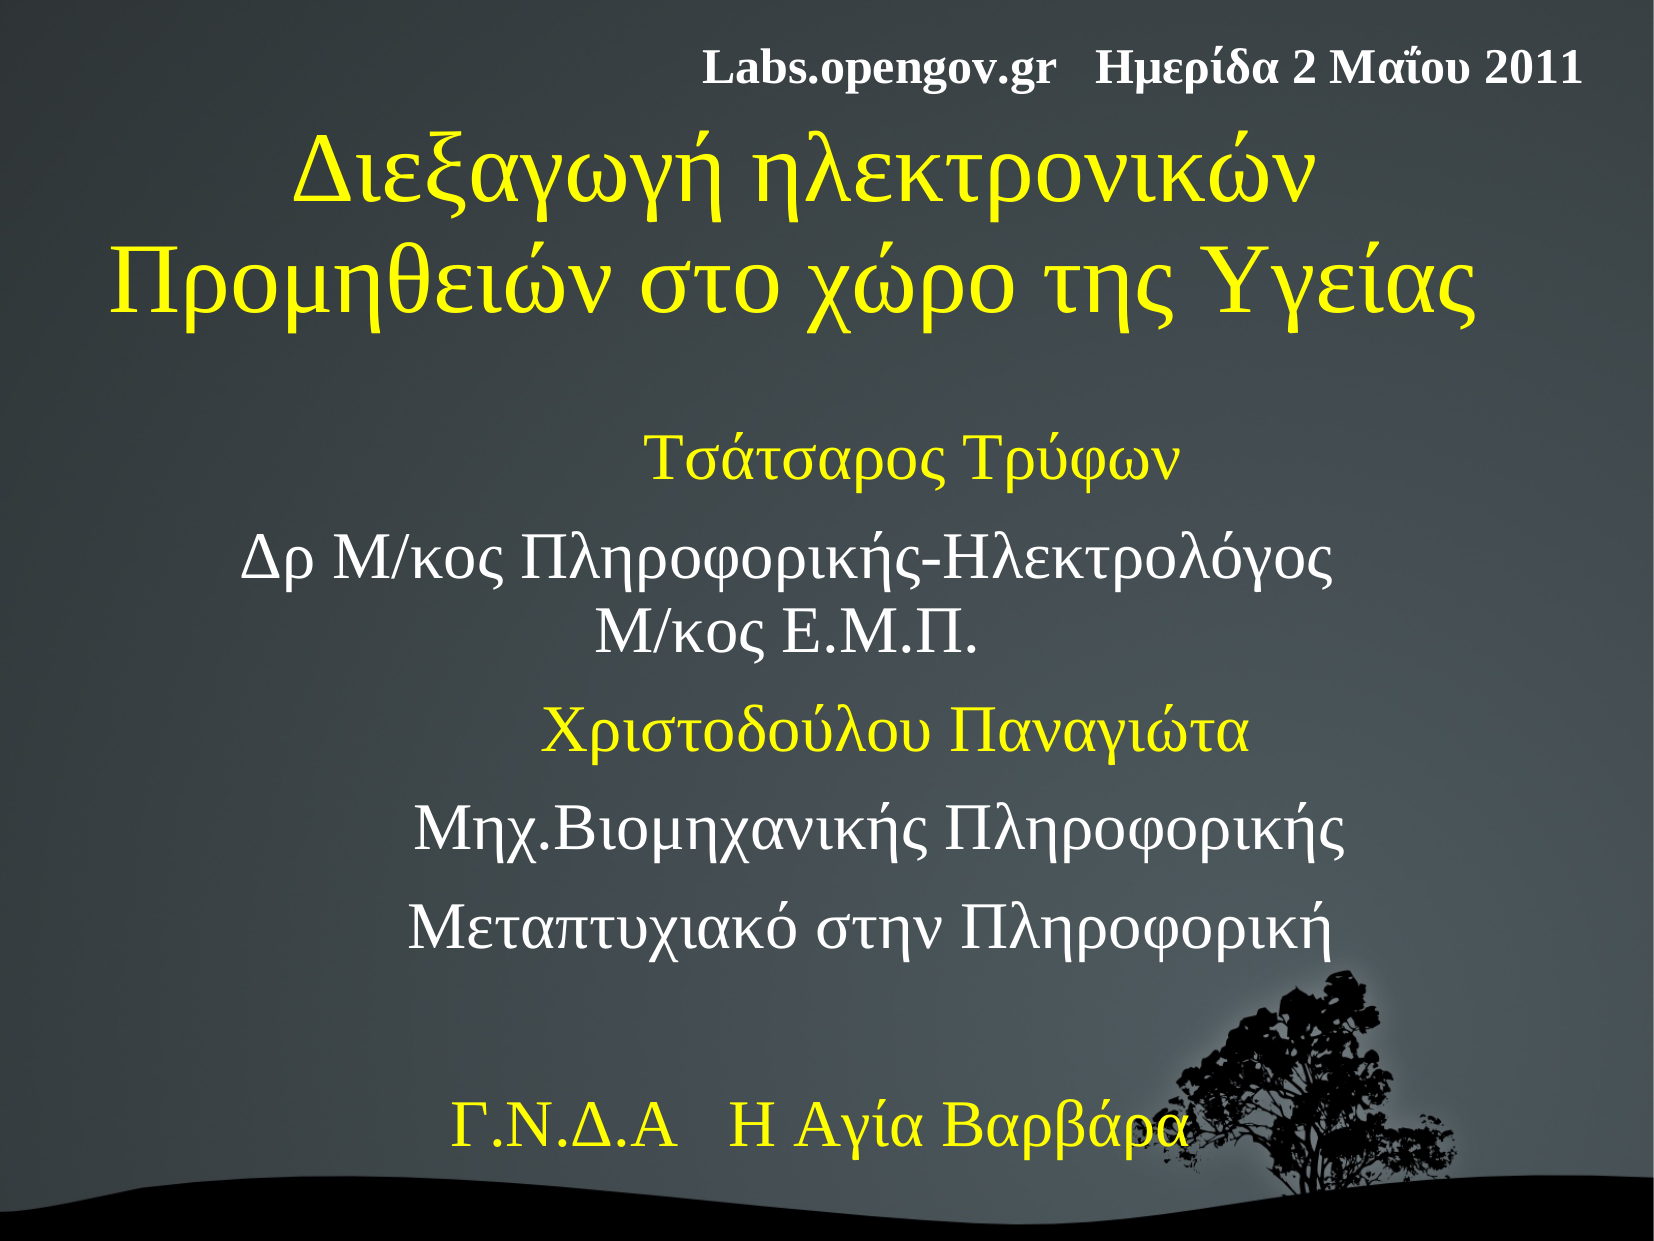

Labs.opengov.gr Ημερίδα 2 Μαΐου 2011
# Διεξαγωγή ηλεκτρονικών Προμηθειών στο χώρο της Υγείας
 Τσάτσαρος Τρύφων
Δρ Μ/κος Πληροφορικής-Ηλεκτρολόγος Μ/κος Ε.Μ.Π.
 Χριστοδούλου Παναγιώτα
 Μηχ.Βιομηχανικής Πληροφορικής
 Μεταπτυχιακό στην Πληροφορική
 Γ.Ν.Δ.Α Η Αγία Βαρβάρα